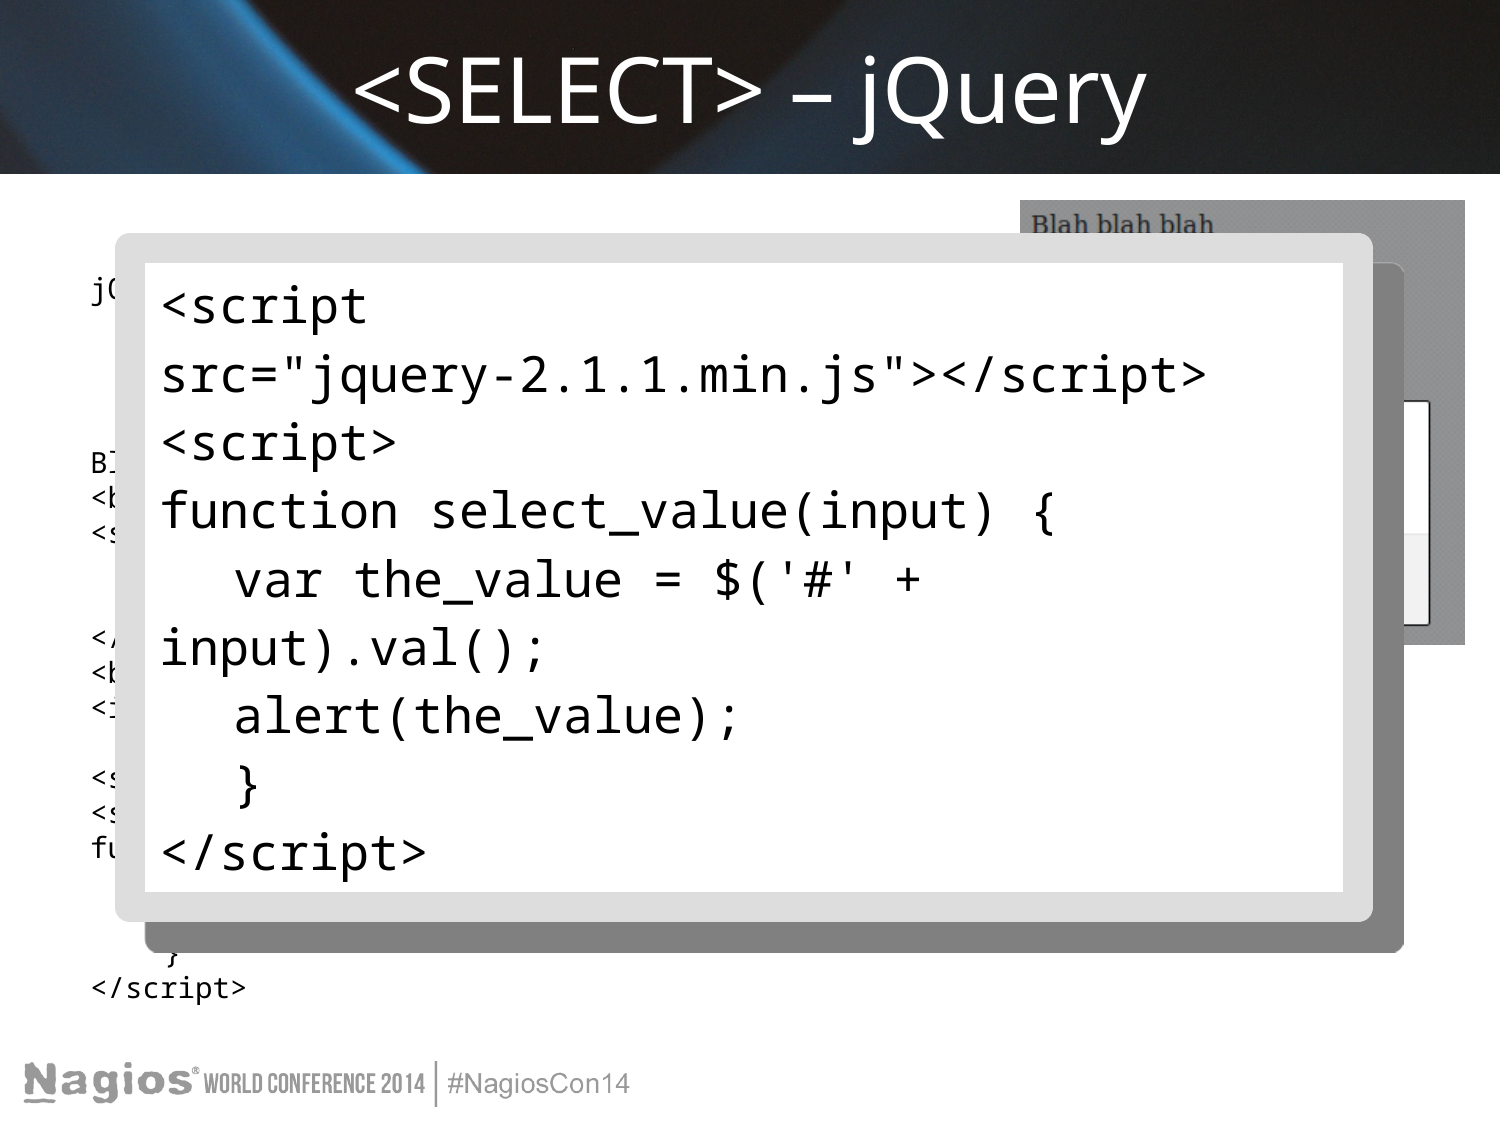

# <SELECT> – jQuery
<script src="jquery-2.1.1.min.js"></script>
<script>
function select_value(input) {
	var the_value = $('#' + input).val();
	alert(the_value);
	}
</script>
jQuery
Blah blah blah
<br/><br/>
<select id="id_select">
	<option value="Value A">Value A</option>
	<option value="Option 2">Option 2</option>
</select>
<br/><br/>
<input type="button" value="Click Me" onclick="select_value('id_select')">
<script src="jquery-2.1.1.min.js"></script>
<script>
function select_value(input) {
	var the_value = $('#' + input).val();
	alert(the_value);
	}
</script>